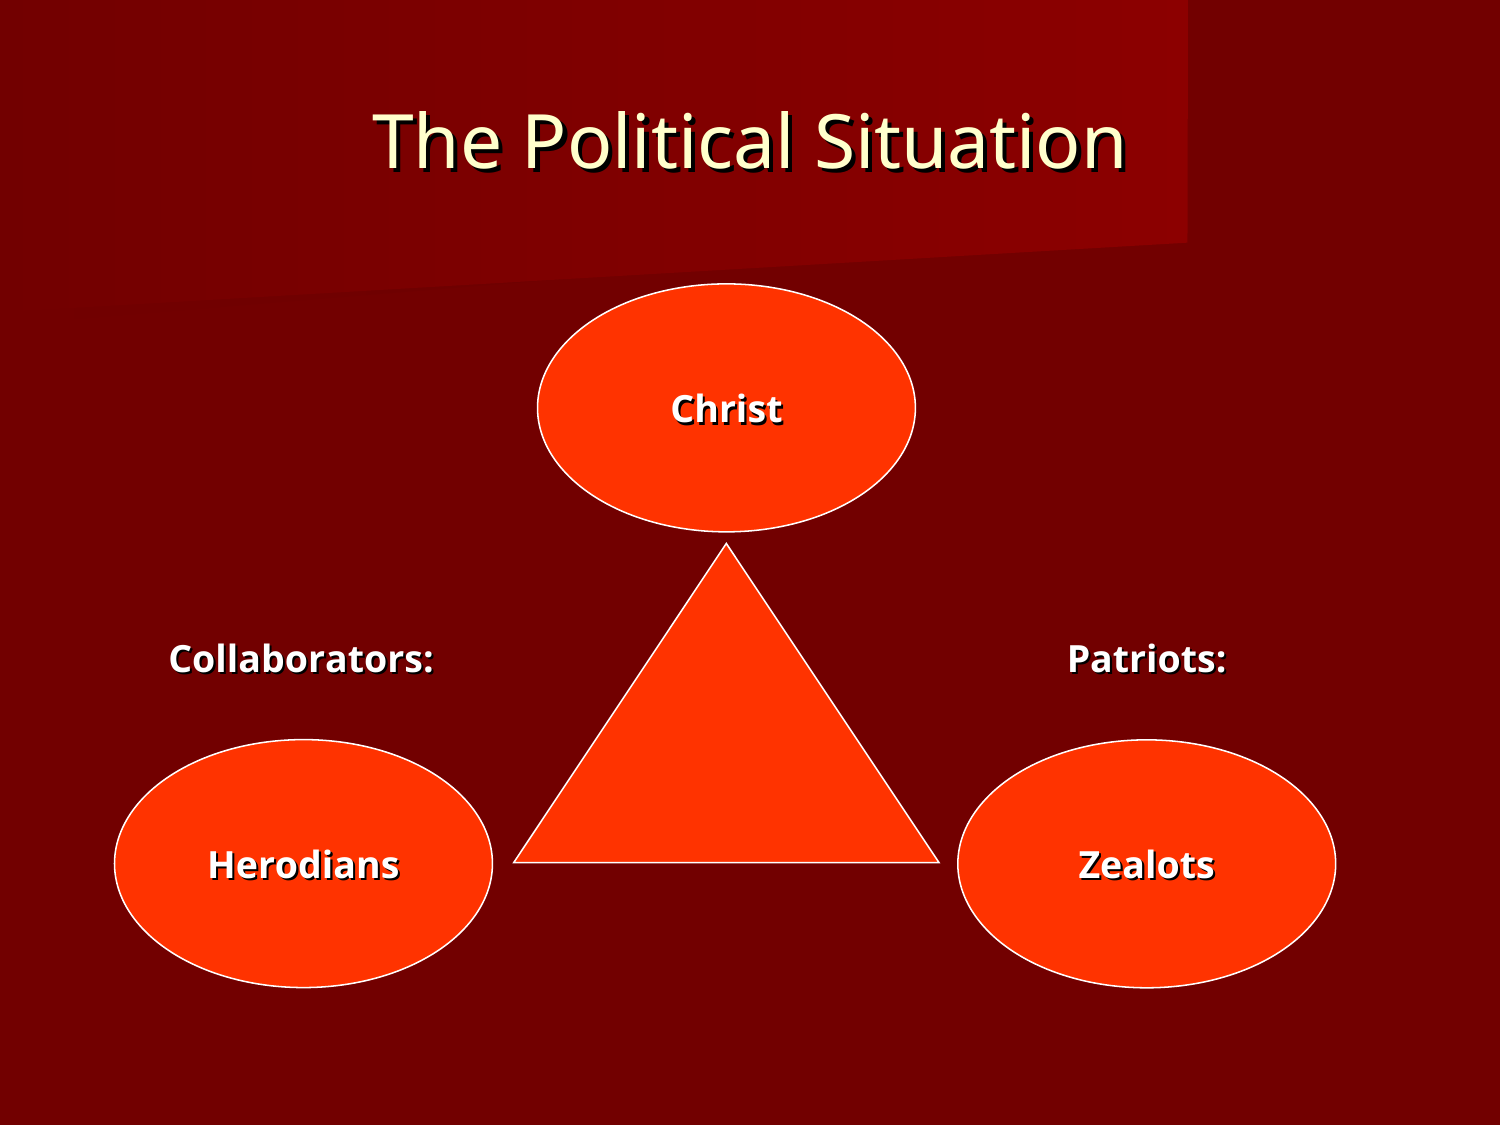

# The Political Situation
Christ
Collaborators:
Patriots:
Herodians
Zealots